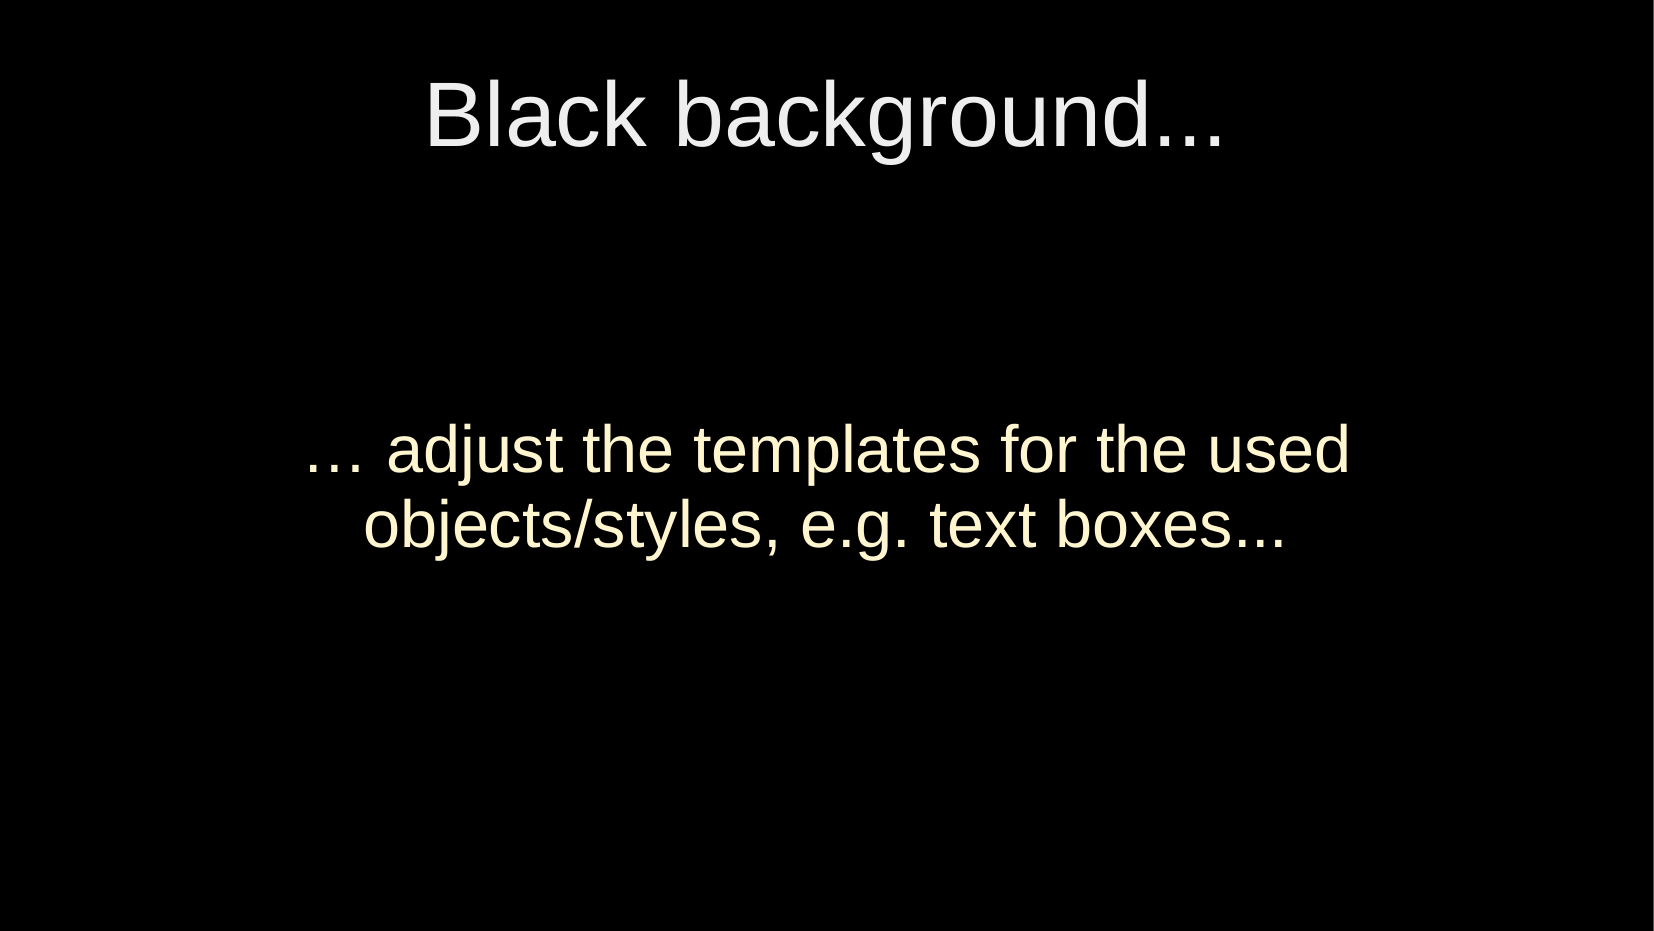

# Black background...
… adjust the templates for the used objects/styles, e.g. text boxes...